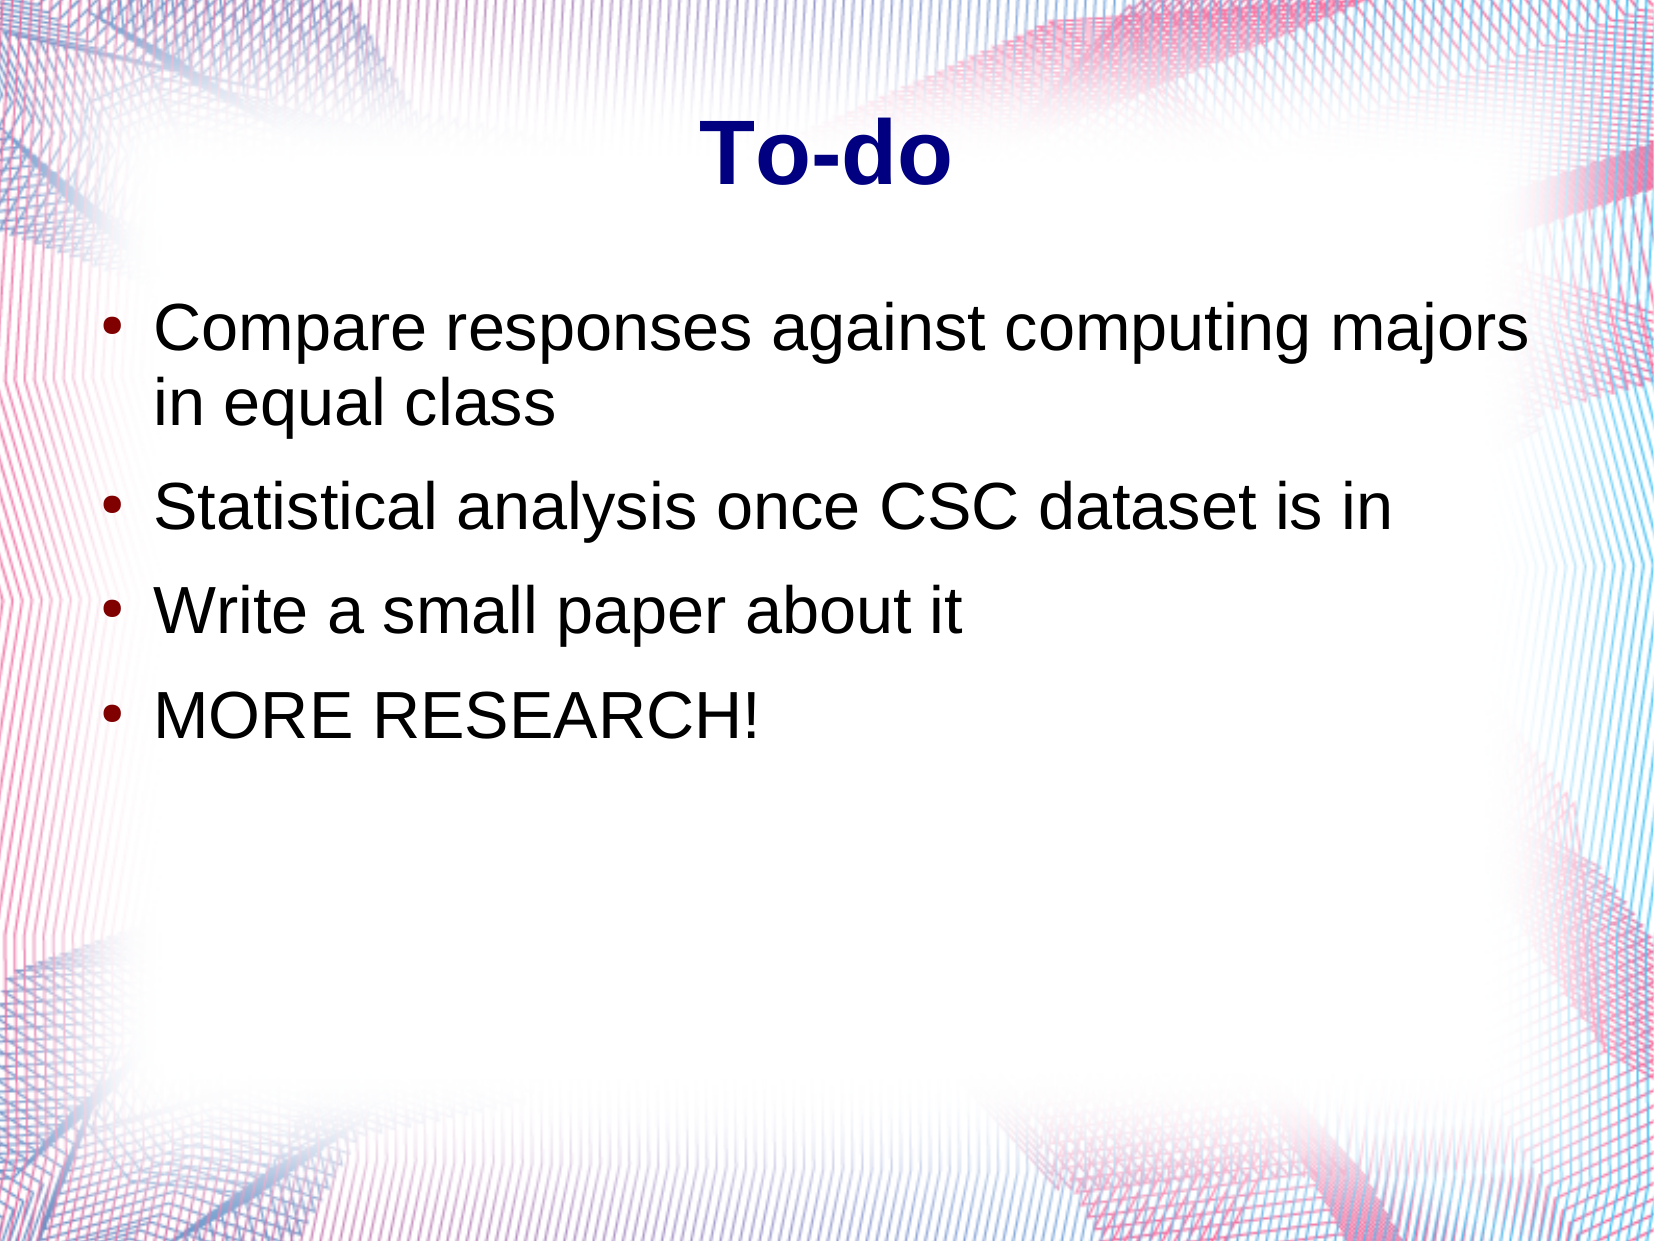

# To-do
Compare responses against computing majors in equal class
Statistical analysis once CSC dataset is in
Write a small paper about it
MORE RESEARCH!